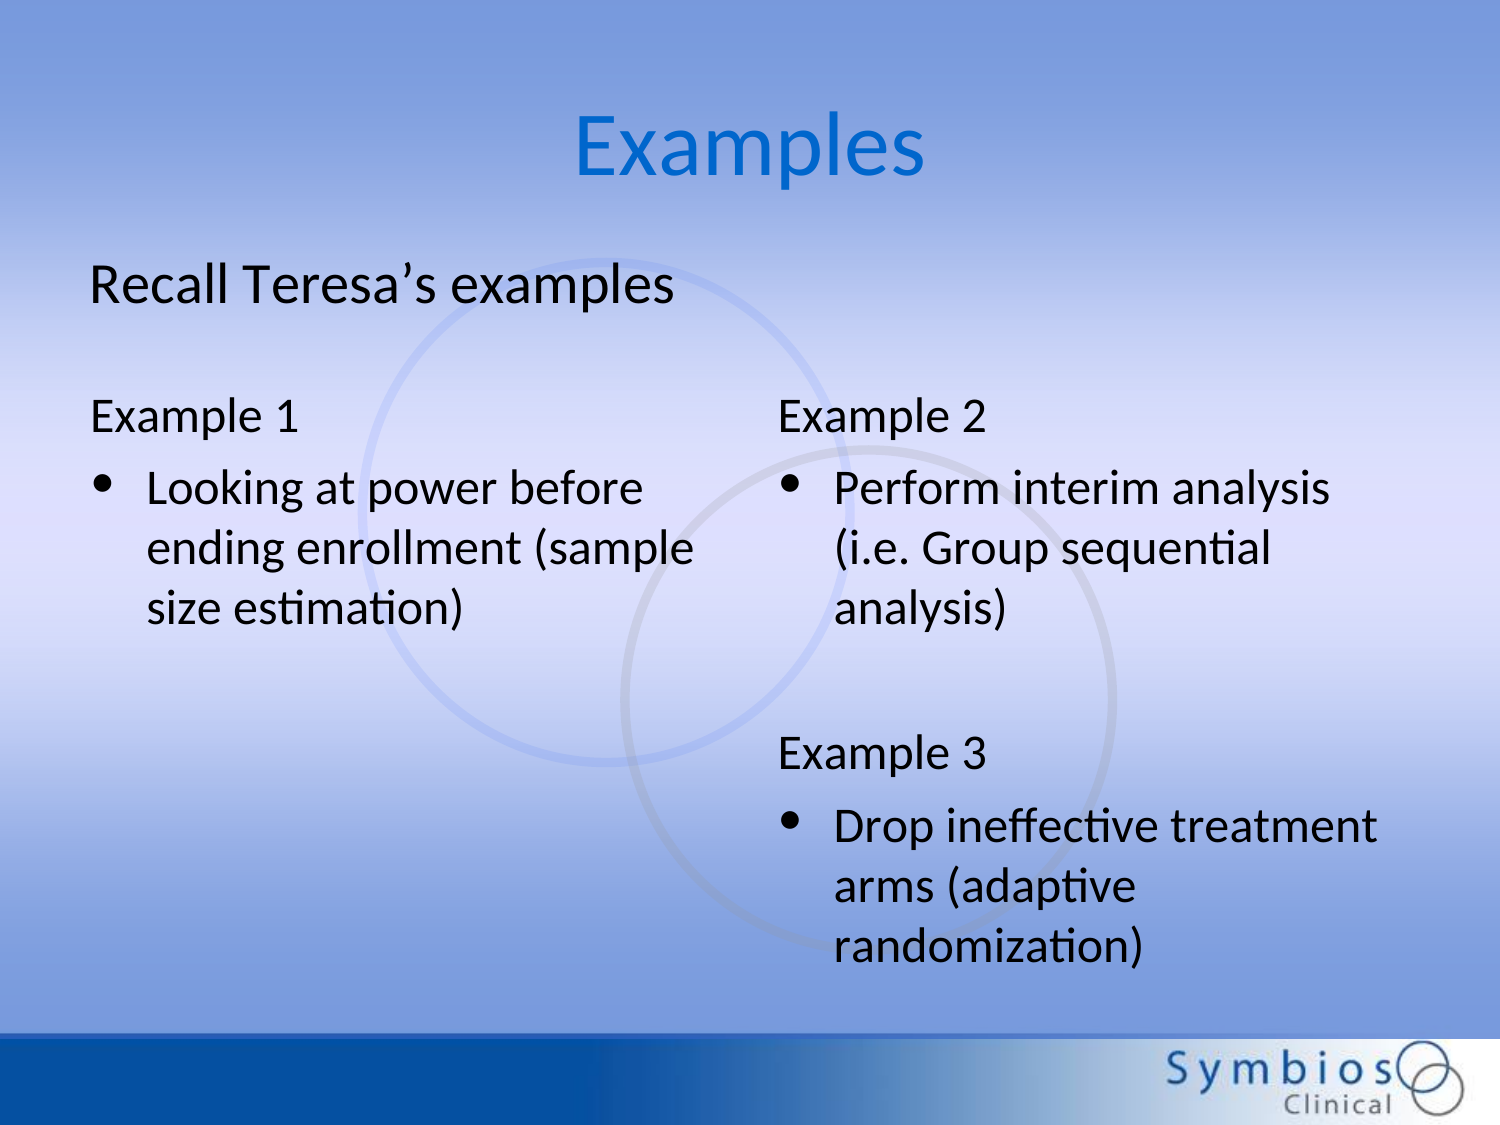

# Examples
Recall Teresa’s examples
Example 1
Looking at power before ending enrollment (sample size estimation)
Example 2
Perform interim analysis (i.e. Group sequential analysis)
Example 3
Drop ineffective treatment arms (adaptive randomization)